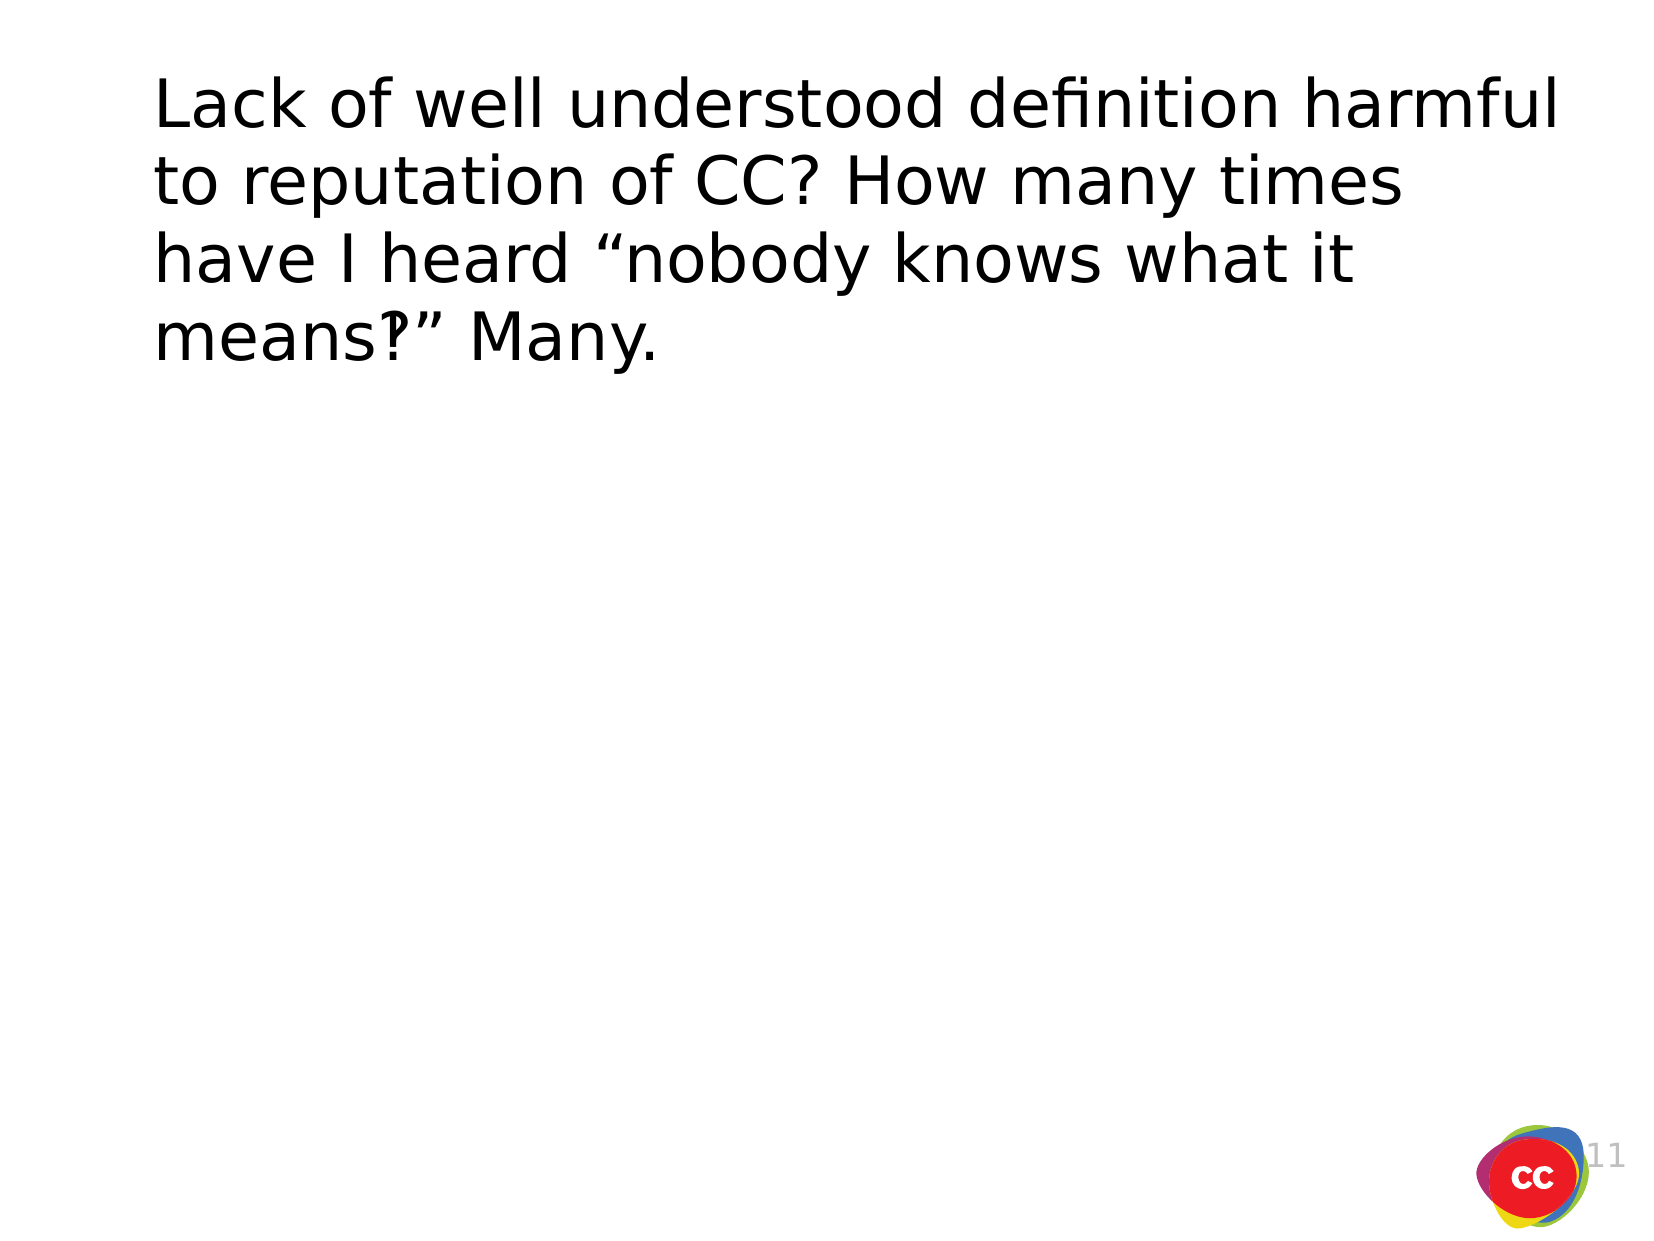

# Lack of well understood definition harmful to reputation of CC? How many times have I heard “nobody knows what it means‽” Many.